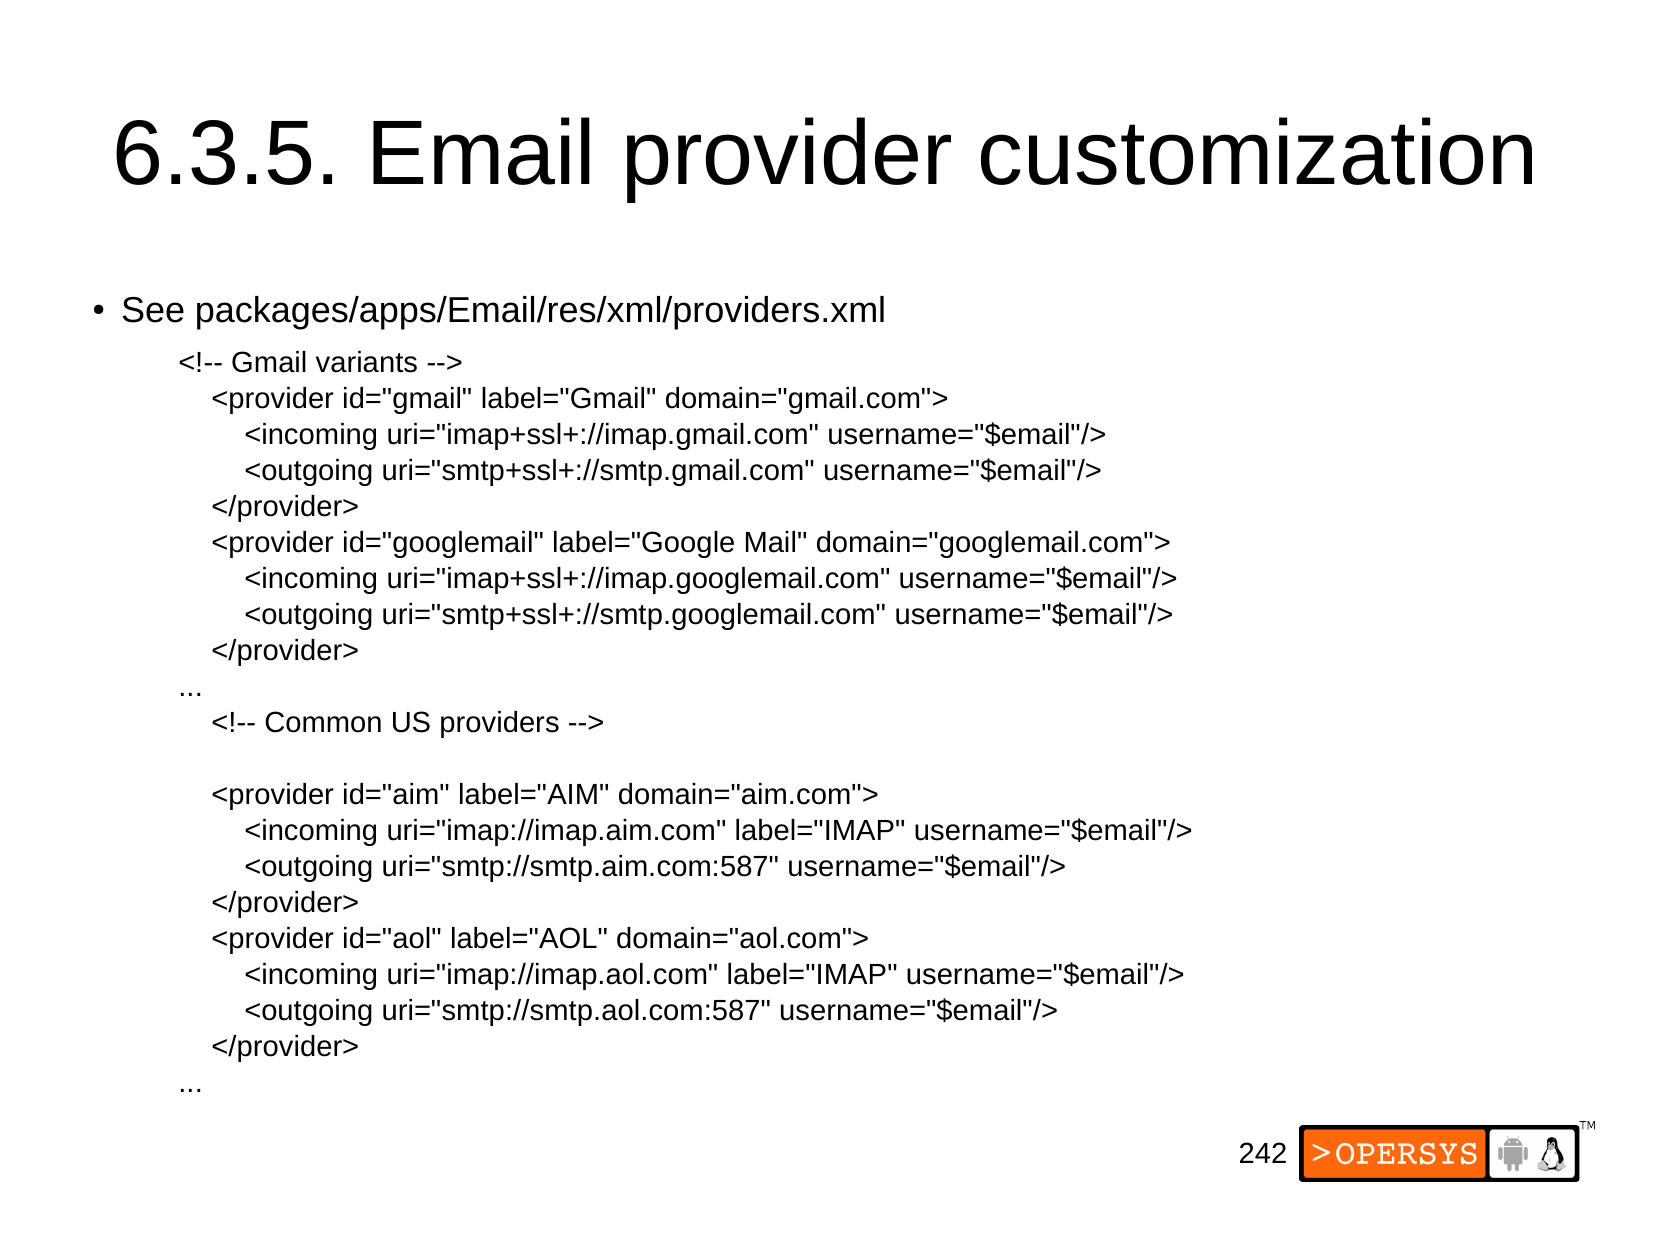

# 6.3.5. Email provider customization
See packages/apps/Email/res/xml/providers.xml
<!-- Gmail variants -->
 <provider id="gmail" label="Gmail" domain="gmail.com">
 <incoming uri="imap+ssl+://imap.gmail.com" username="$email"/>
 <outgoing uri="smtp+ssl+://smtp.gmail.com" username="$email"/>
 </provider>
 <provider id="googlemail" label="Google Mail" domain="googlemail.com">
 <incoming uri="imap+ssl+://imap.googlemail.com" username="$email"/>
 <outgoing uri="smtp+ssl+://smtp.googlemail.com" username="$email"/>
 </provider>
...
 <!-- Common US providers -->
 <provider id="aim" label="AIM" domain="aim.com">
 <incoming uri="imap://imap.aim.com" label="IMAP" username="$email"/>
 <outgoing uri="smtp://smtp.aim.com:587" username="$email"/>
 </provider>
 <provider id="aol" label="AOL" domain="aol.com">
 <incoming uri="imap://imap.aol.com" label="IMAP" username="$email"/>
 <outgoing uri="smtp://smtp.aol.com:587" username="$email"/>
 </provider>
...